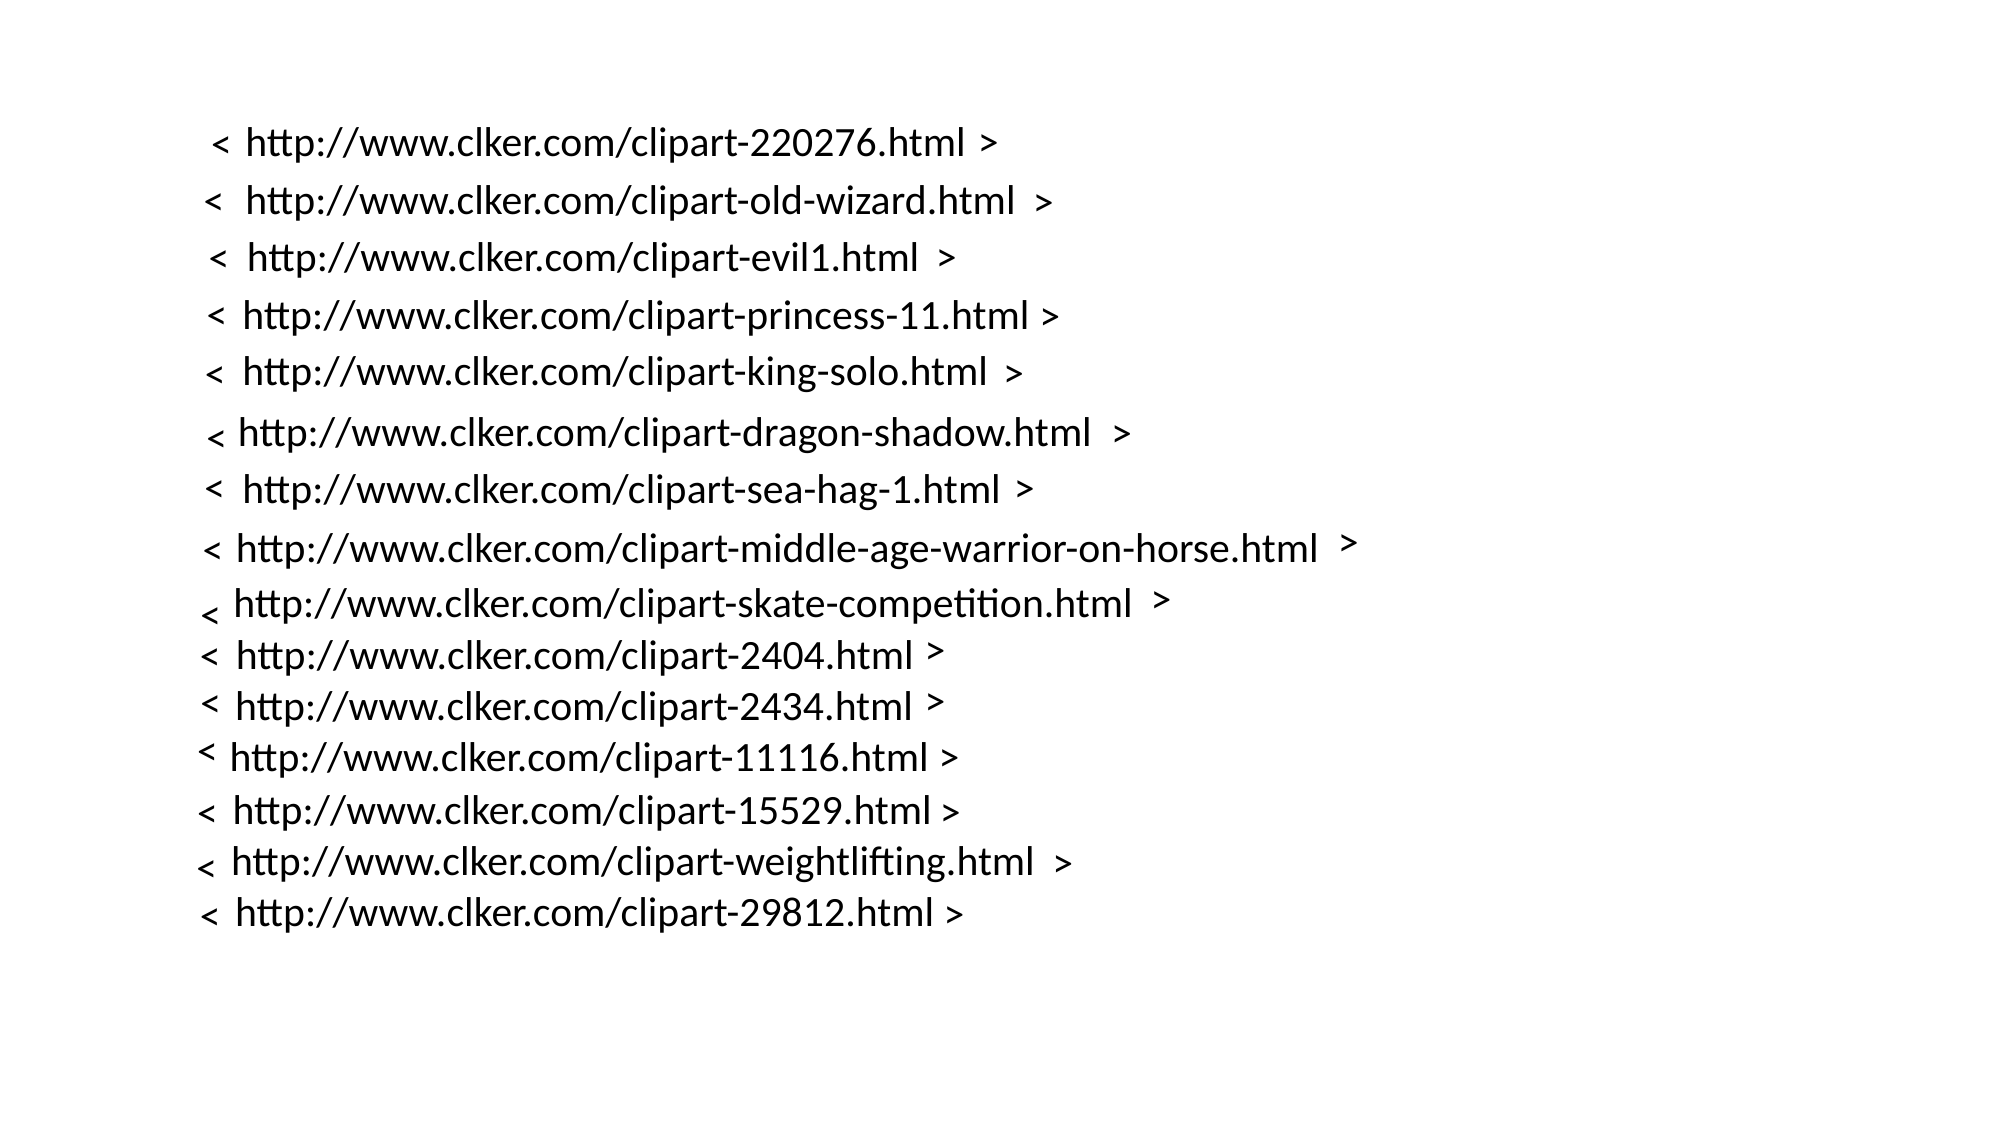

>
http://www.clker.com/clipart-220276.html
<
http://www.clker.com/clipart-old-wizard.html
<
>
http://www.clker.com/clipart-evil1.html
>
<
http://www.clker.com/clipart-princess-11.html
<
>
http://www.clker.com/clipart-king-solo.html
>
<
http://www.clker.com/clipart-dragon-shadow.html
>
<
<
>
http://www.clker.com/clipart-sea-hag-1.html
>
http://www.clker.com/clipart-middle-age-warrior-on-horse.html
<
>
http://www.clker.com/clipart-skate-competition.html
<
>
http://www.clker.com/clipart-2404.html
<
>
<
http://www.clker.com/clipart-2434.html
<
>
http://www.clker.com/clipart-11116.html
http://www.clker.com/clipart-15529.html
>
<
http://www.clker.com/clipart-weightlifting.html
>
<
http://www.clker.com/clipart-29812.html
>
<